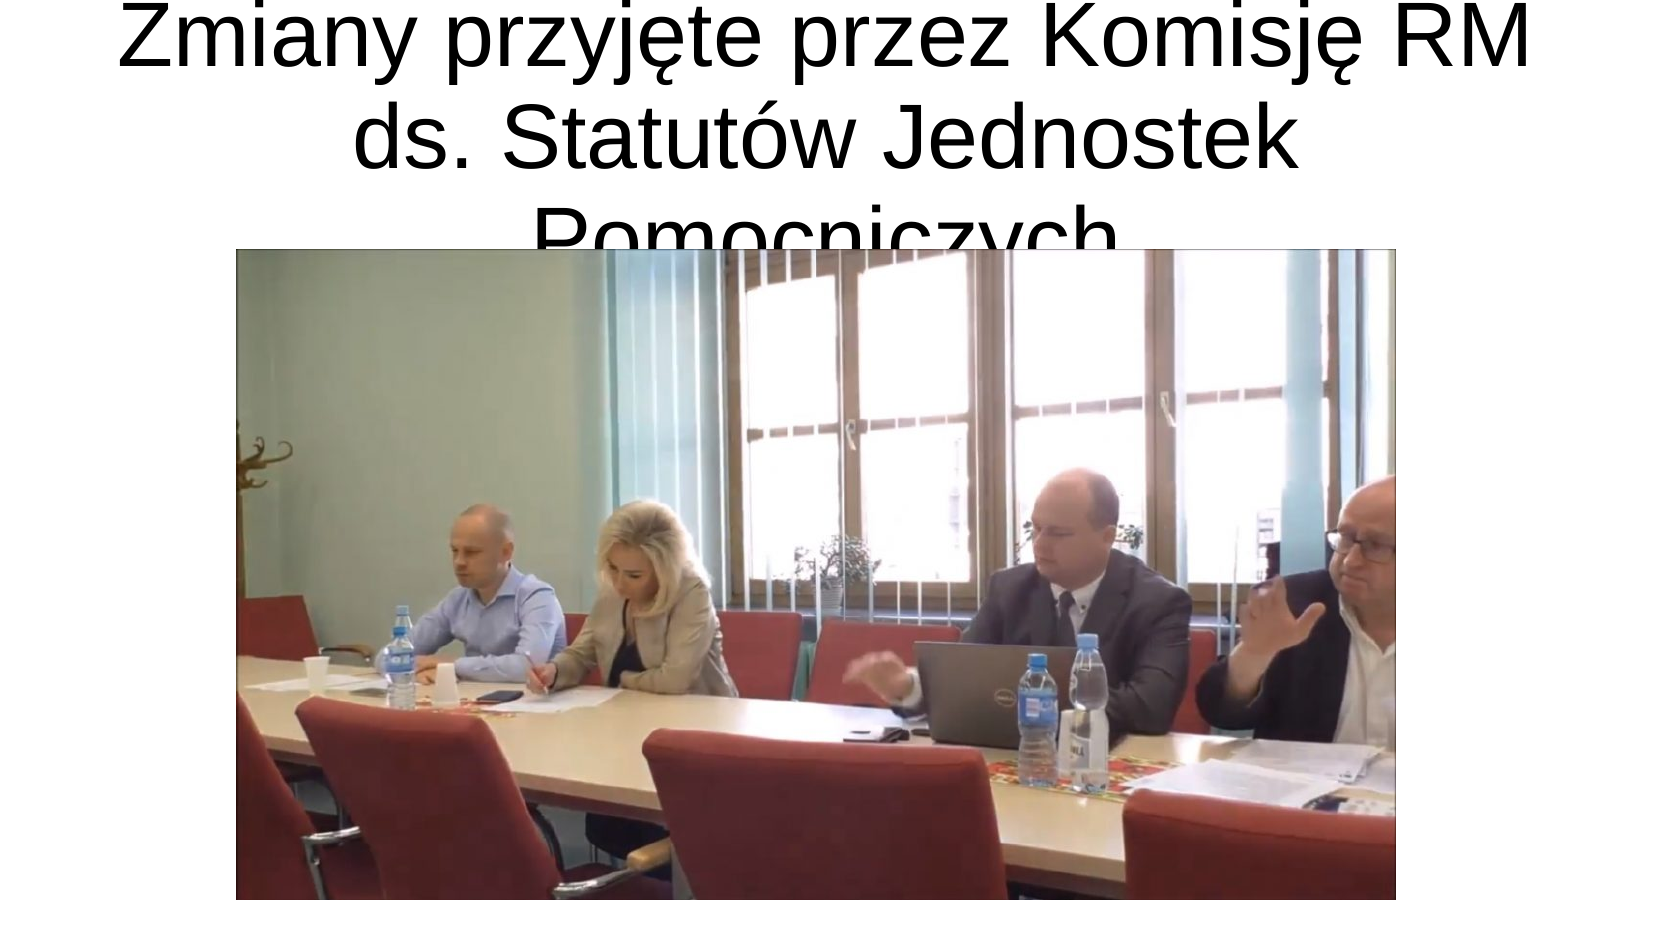

# Zmiany przyjęte przez Komisję RM ds. Statutów Jednostek Pomocniczych